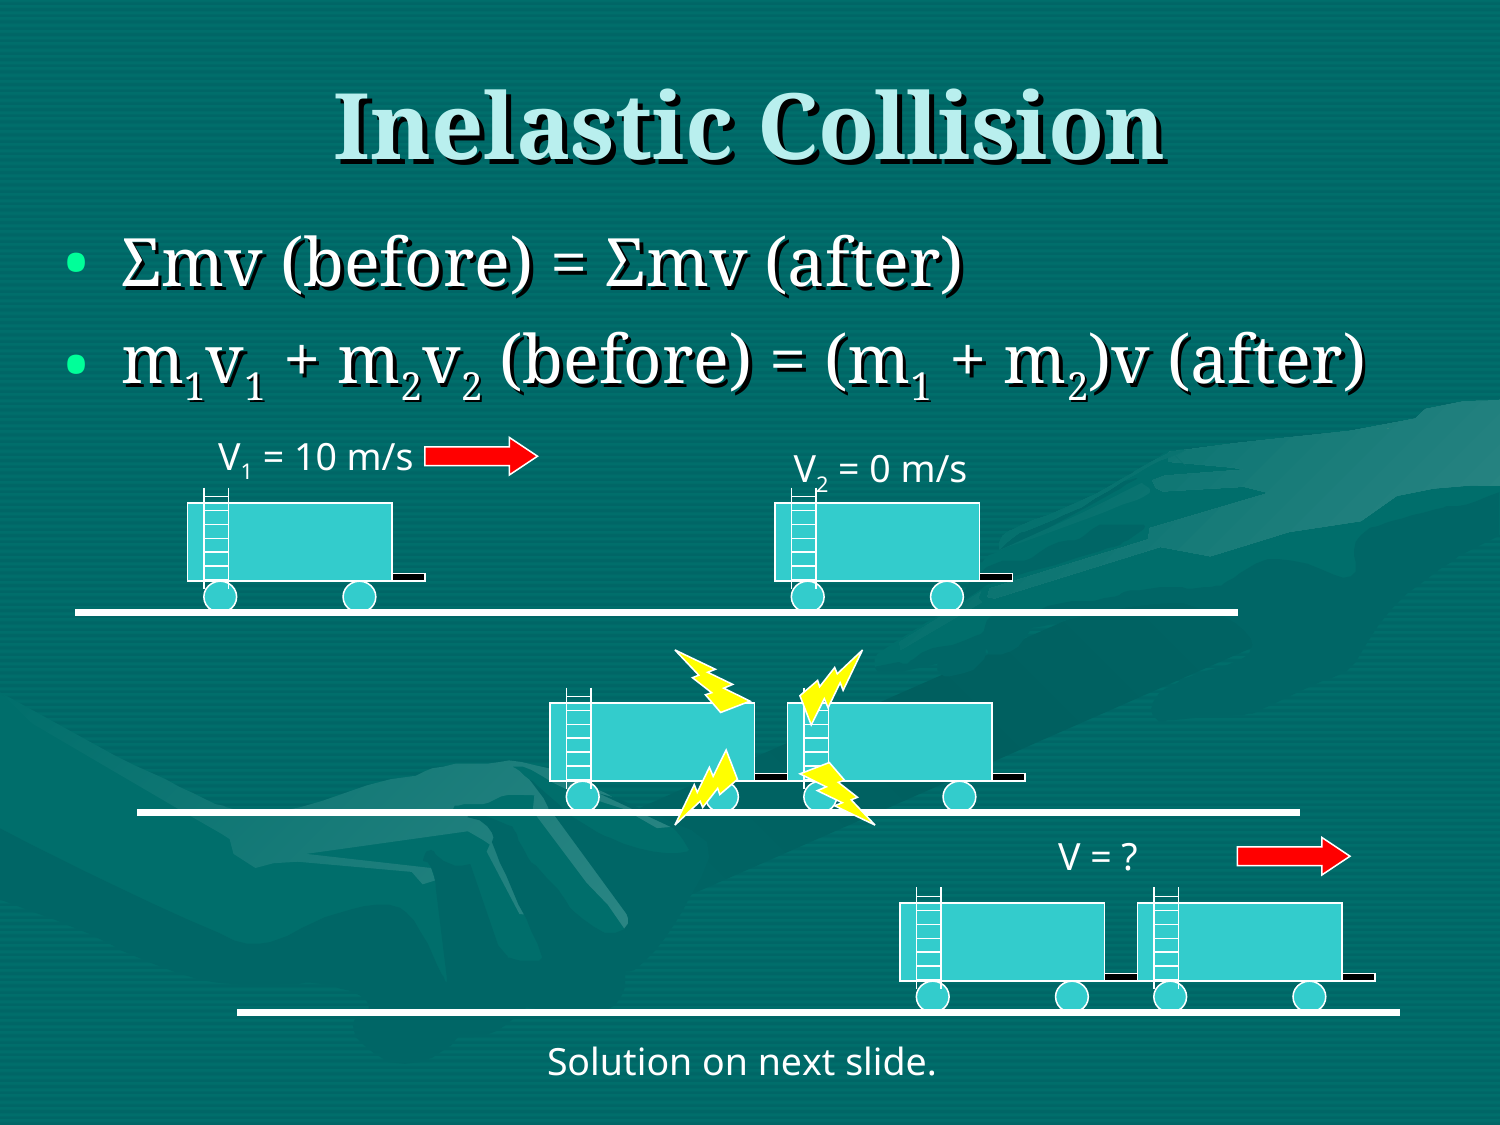

# Inelastic Collision
Σmv (before) = Σmv (after)
m1v1 + m2v2 (before) = (m1 + m2)v (after)
V1 = 10 m/s
V2 = 0 m/s
V = ?
Solution on next slide.